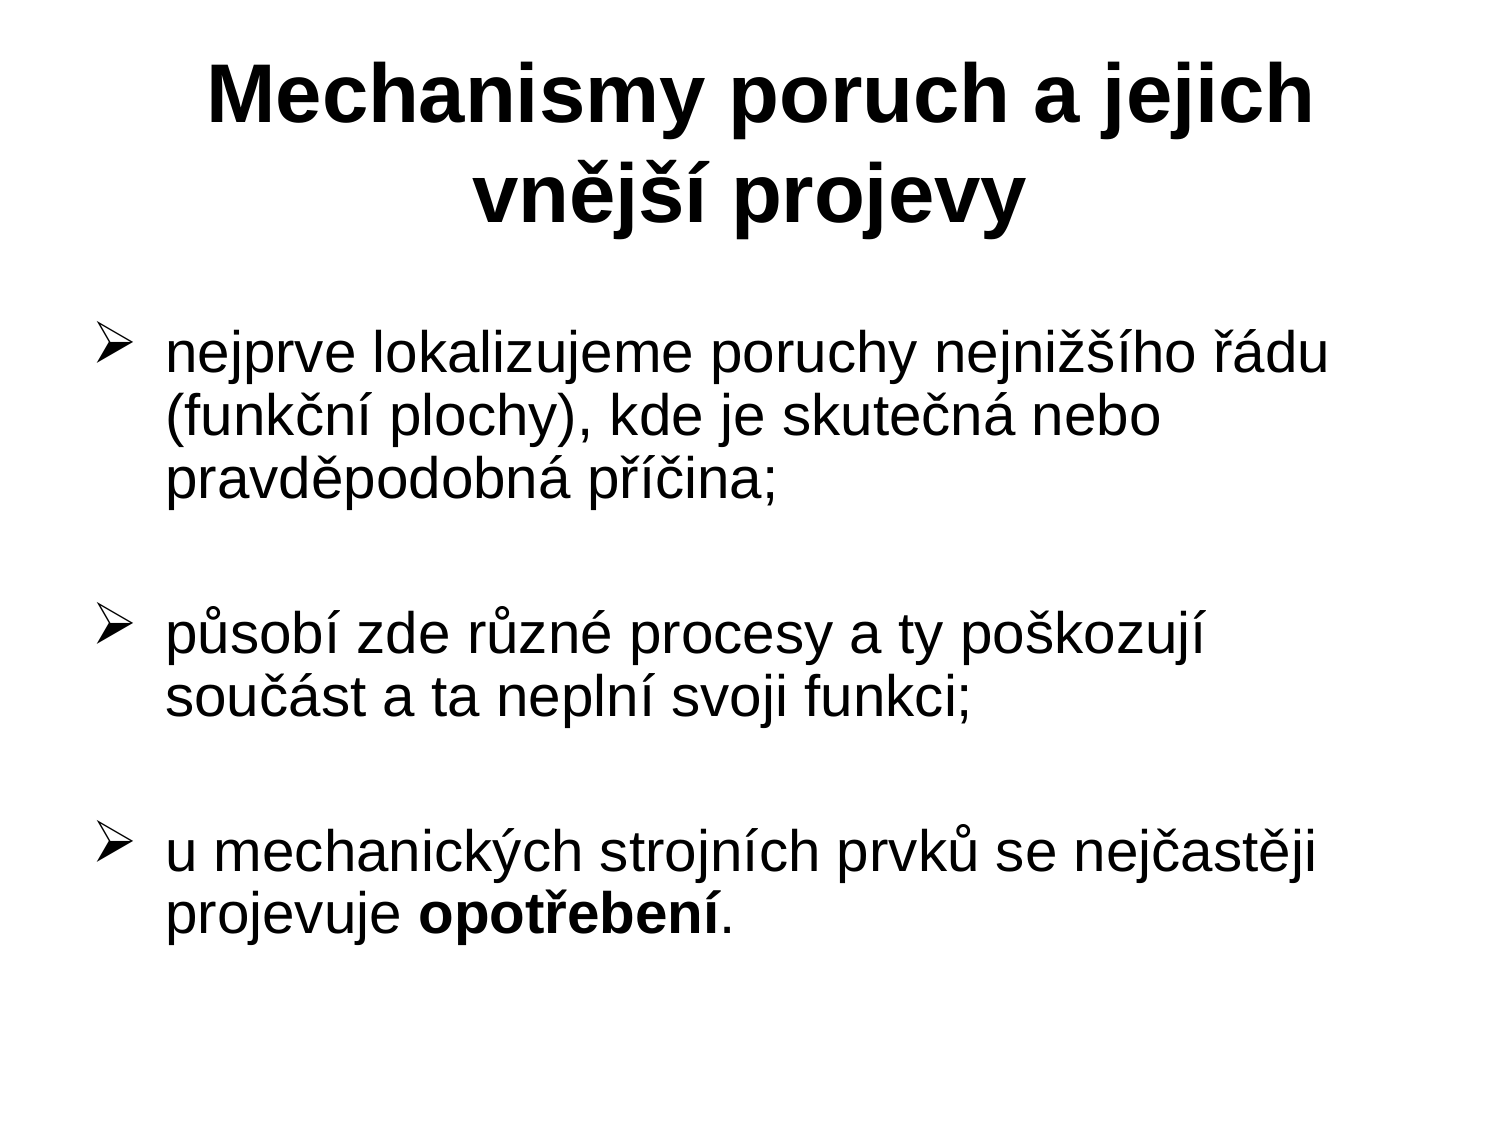

# Mechanismy poruch a jejich vnější projevy
nejprve lokalizujeme poruchy nejnižšího řádu (funkční plochy), kde je skutečná nebo pravděpodobná příčina;
působí zde různé procesy a ty poškozují součást a ta neplní svoji funkci;
u mechanických strojních prvků se nejčastěji projevuje opotřebení.